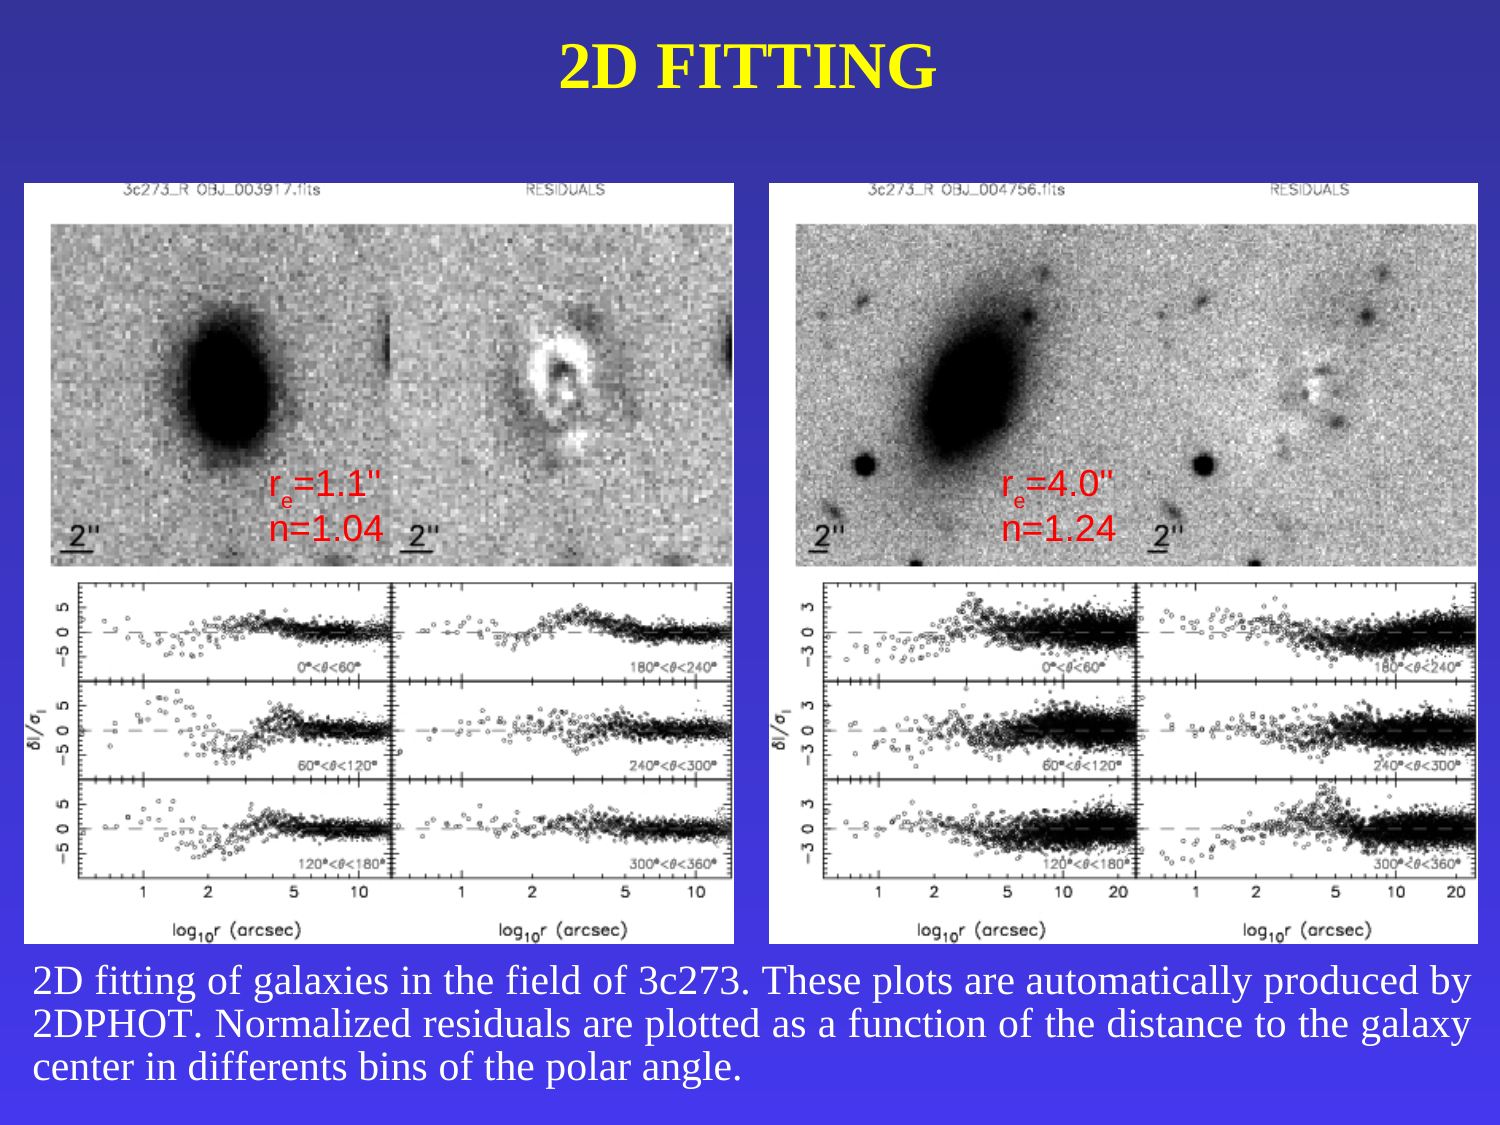

2D FITTING
re=1.1''
n=1.04
re=4.0''
n=1.24
2D fitting of galaxies in the field of 3c273. These plots are automatically produced by 2DPHOT. Normalized residuals are plotted as a function of the distance to the galaxy center in differents bins of the polar angle.